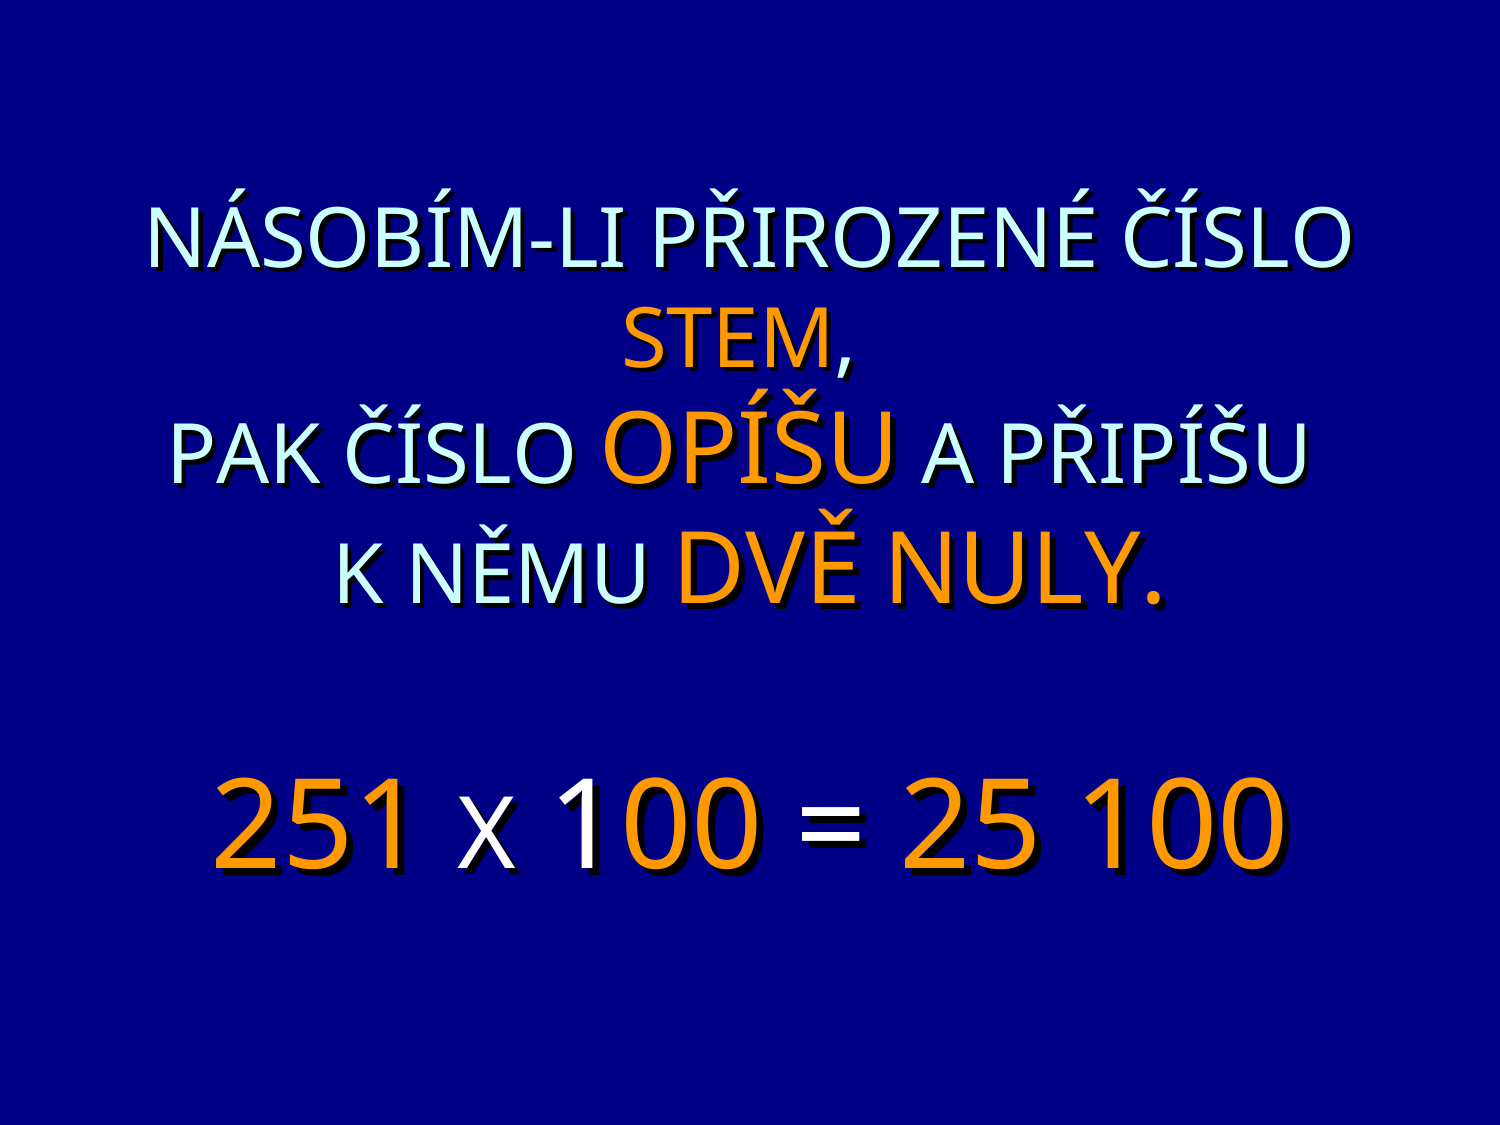

# NÁSOBÍM-LI PŘIROZENÉ ČÍSLO STEM, PAK ČÍSLO OPÍŠU A PŘIPÍŠU K NĚMU DVĚ NULY. 251 X 100 = 25 100